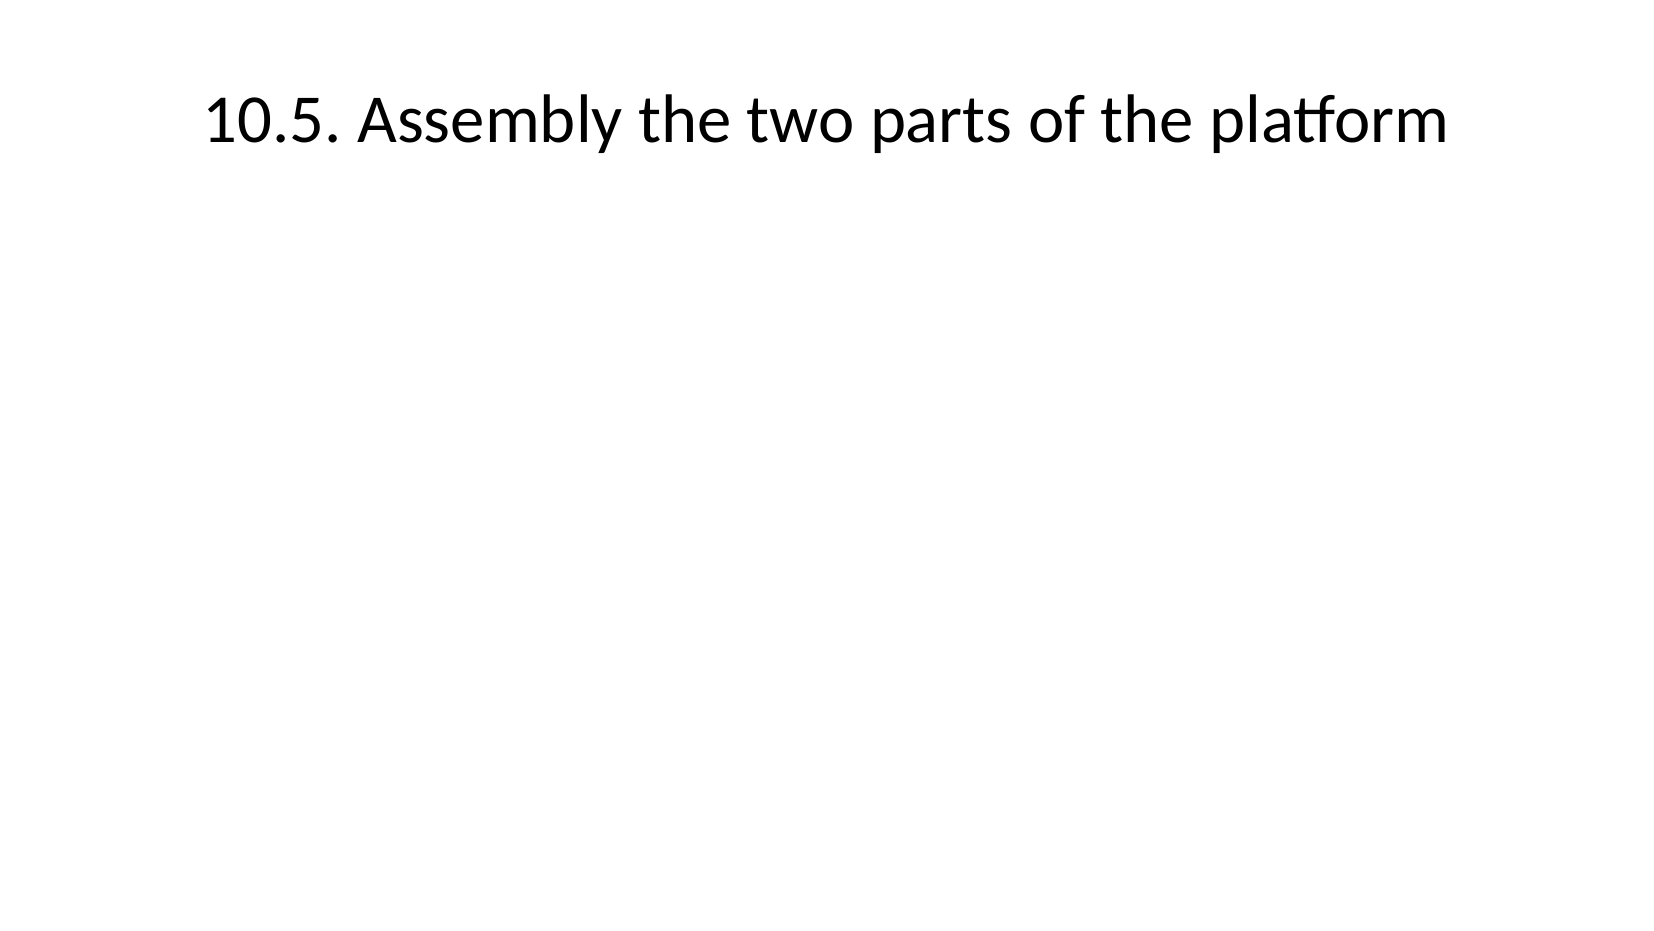

# 10.5. Assembly the two parts of the platform